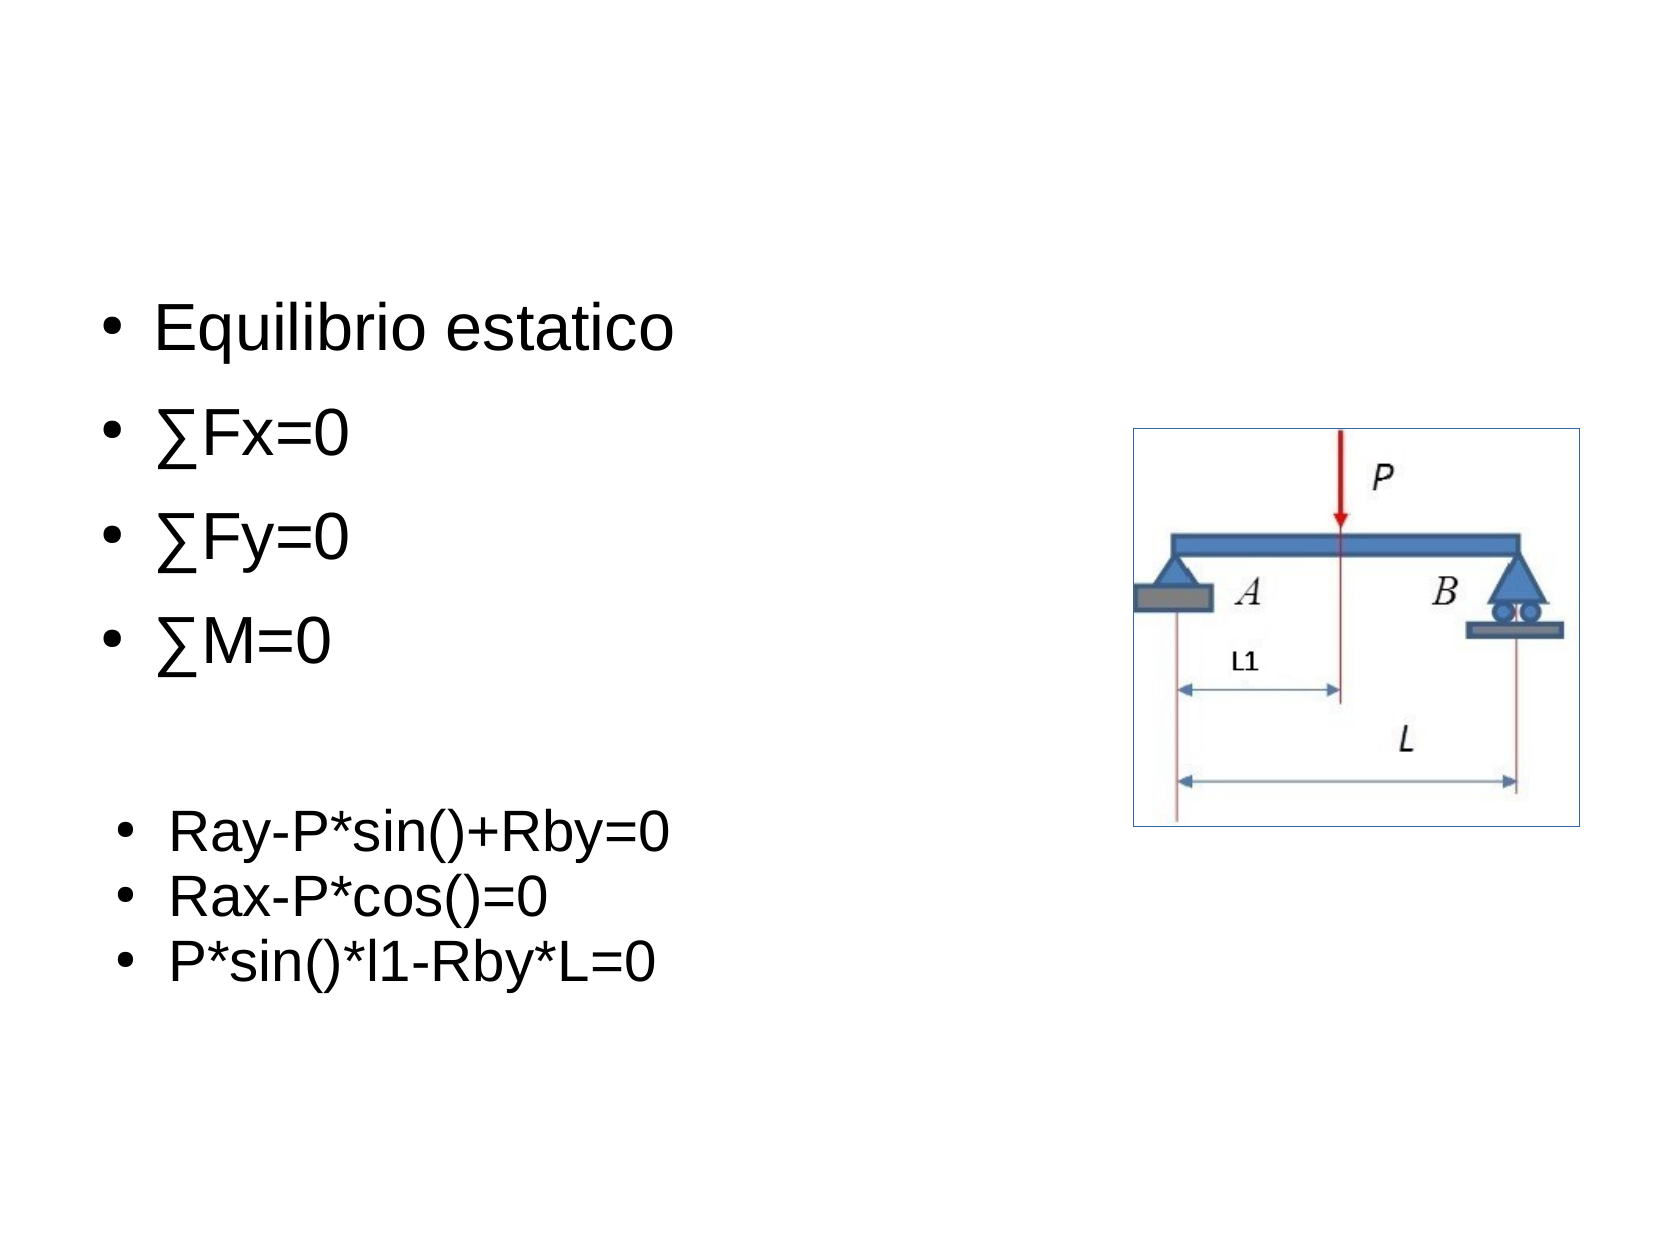

#
Equilibrio estatico
∑Fx=0
∑Fy=0
∑M=0
Ray-P*sin()+Rby=0
Rax-P*cos()=0
P*sin()*l1-Rby*L=0